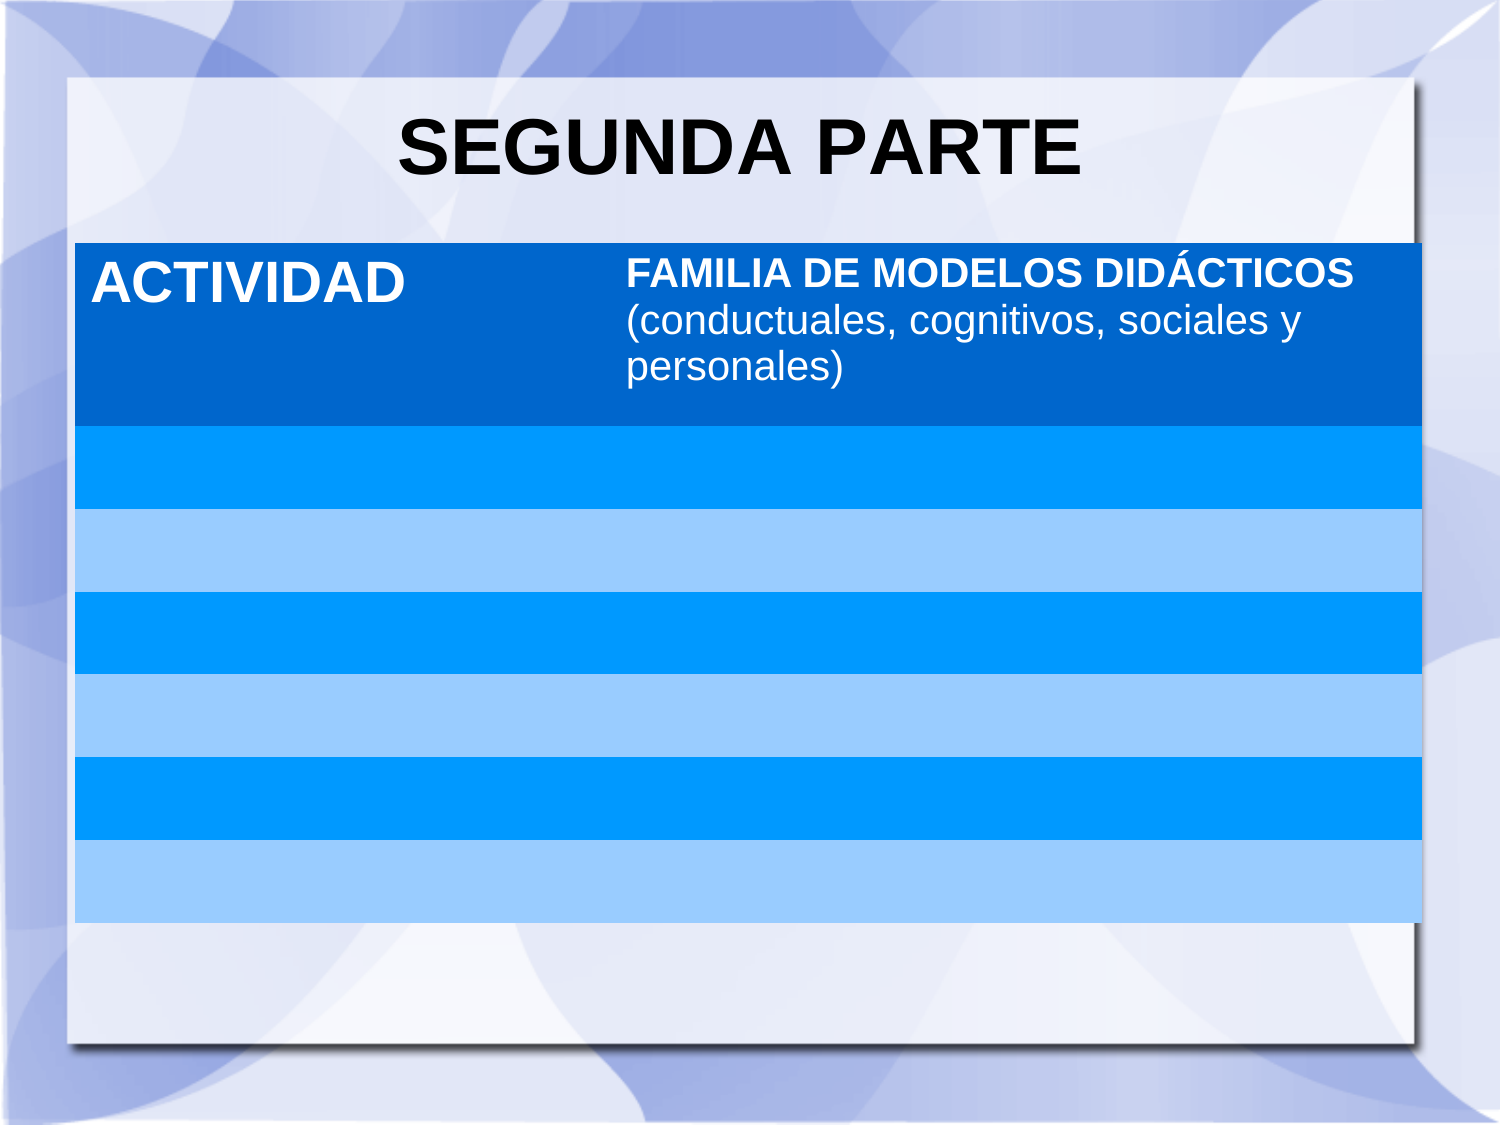

SEGUNDA PARTE
| ACTIVIDAD | FAMILIA DE MODELOS DIDÁCTICOS (conductuales, cognitivos, sociales y personales) |
| --- | --- |
| | |
| | |
| | |
| | |
| | |
| | |
#